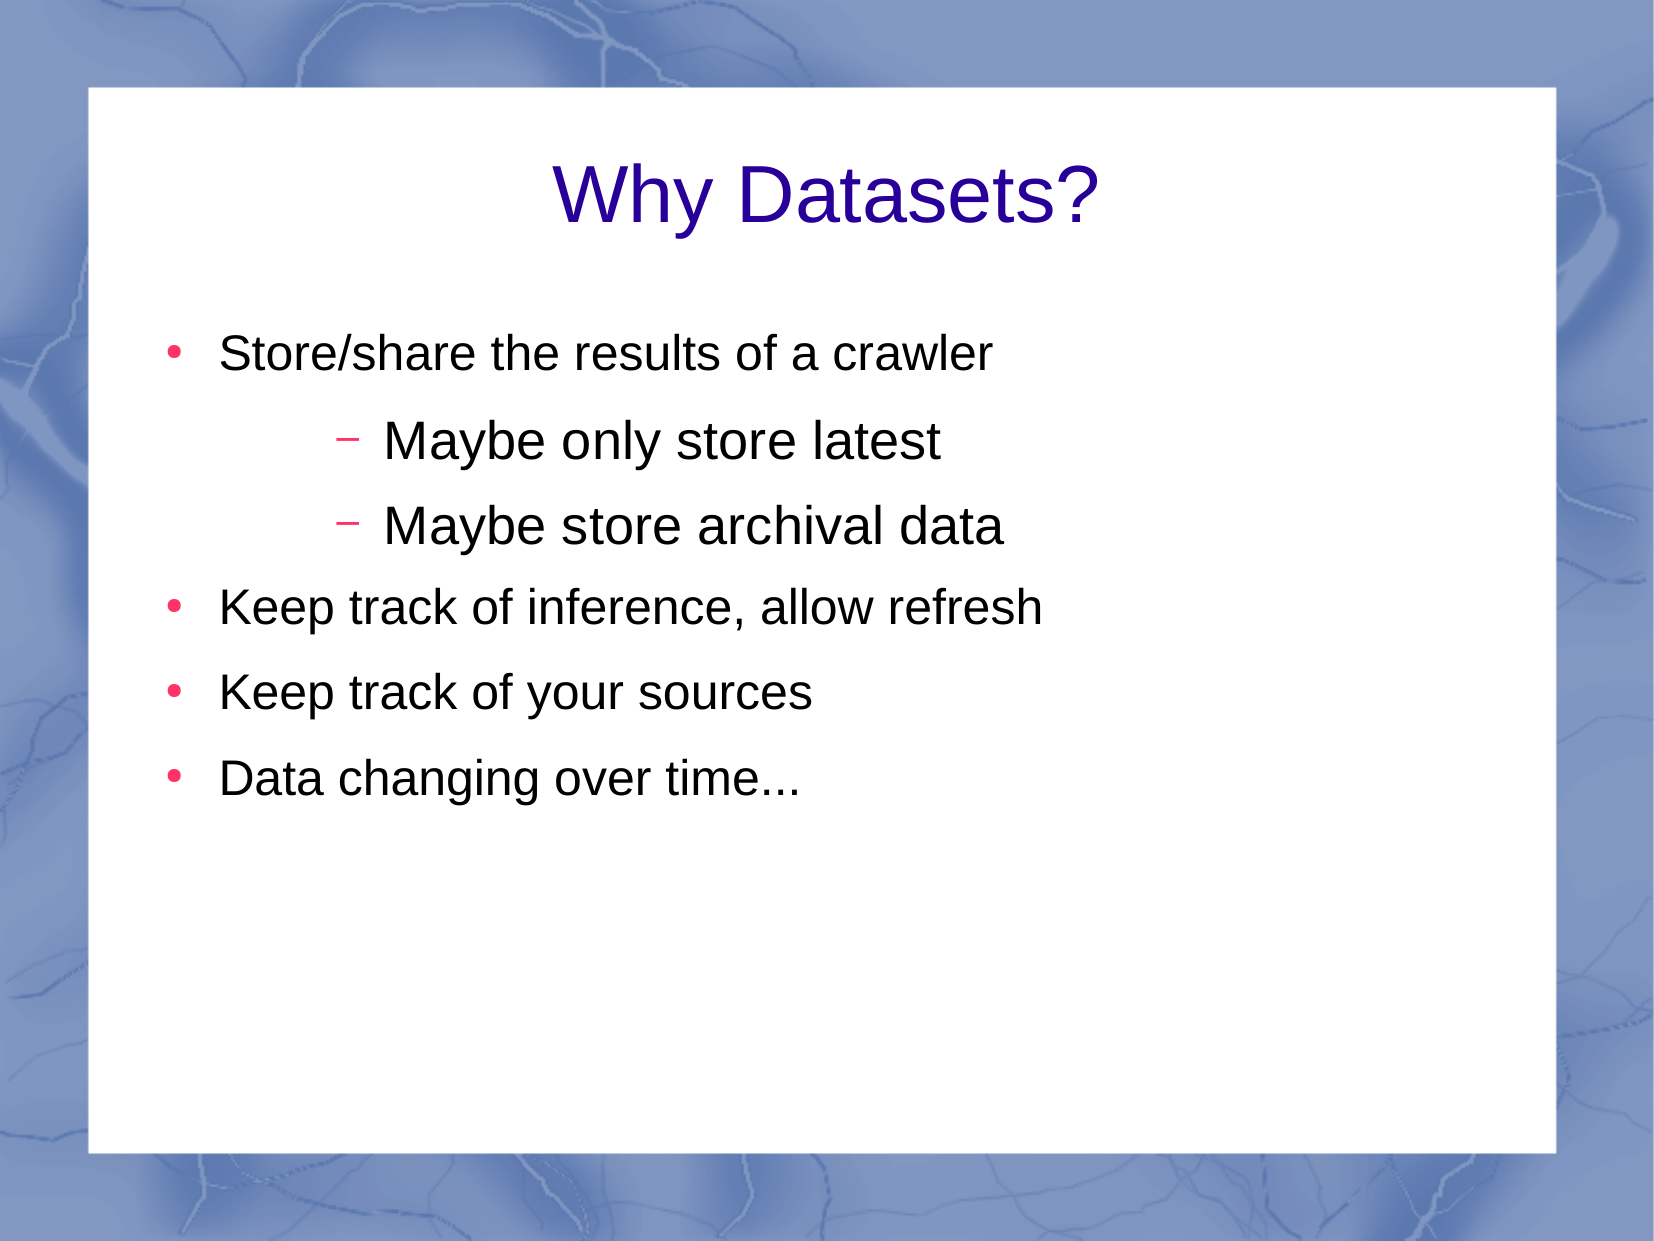

# Why Datasets?
Store/share the results of a crawler
Maybe only store latest
Maybe store archival data
Keep track of inference, allow refresh
Keep track of your sources
Data changing over time...